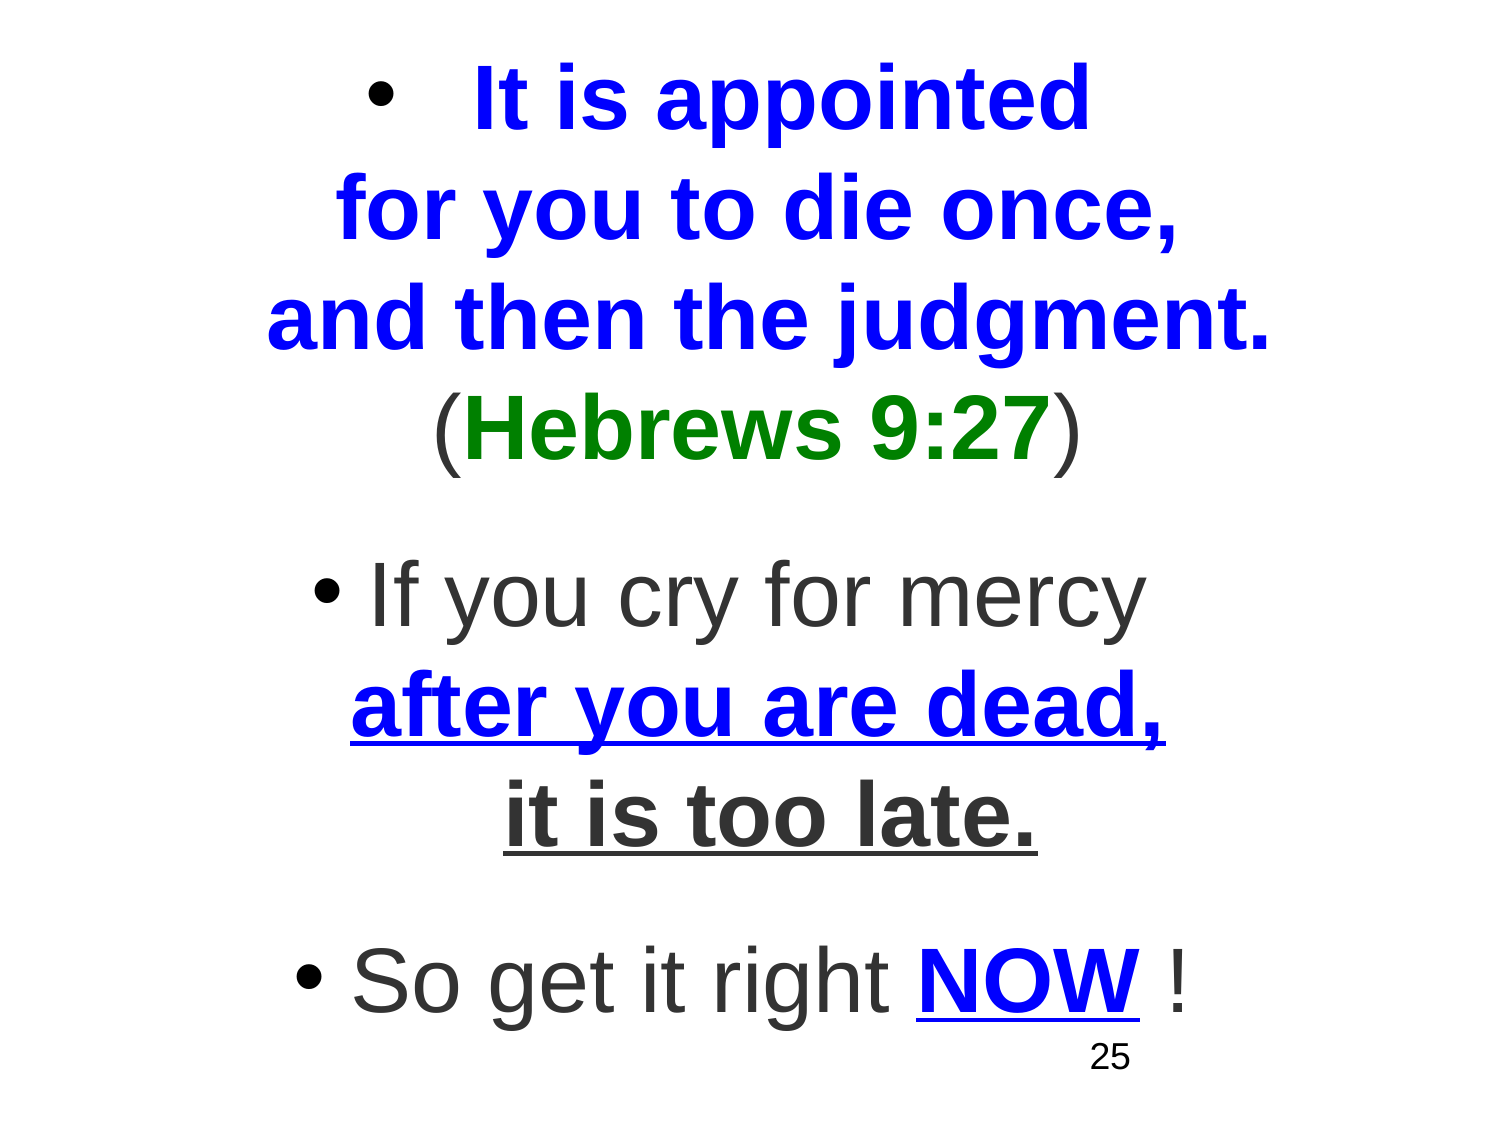

# It is appointed for you to die once, and then the judgment. (Hebrews 9:27)
If you cry for mercy
after you are dead,
it is too late.
So get it right NOW !
25